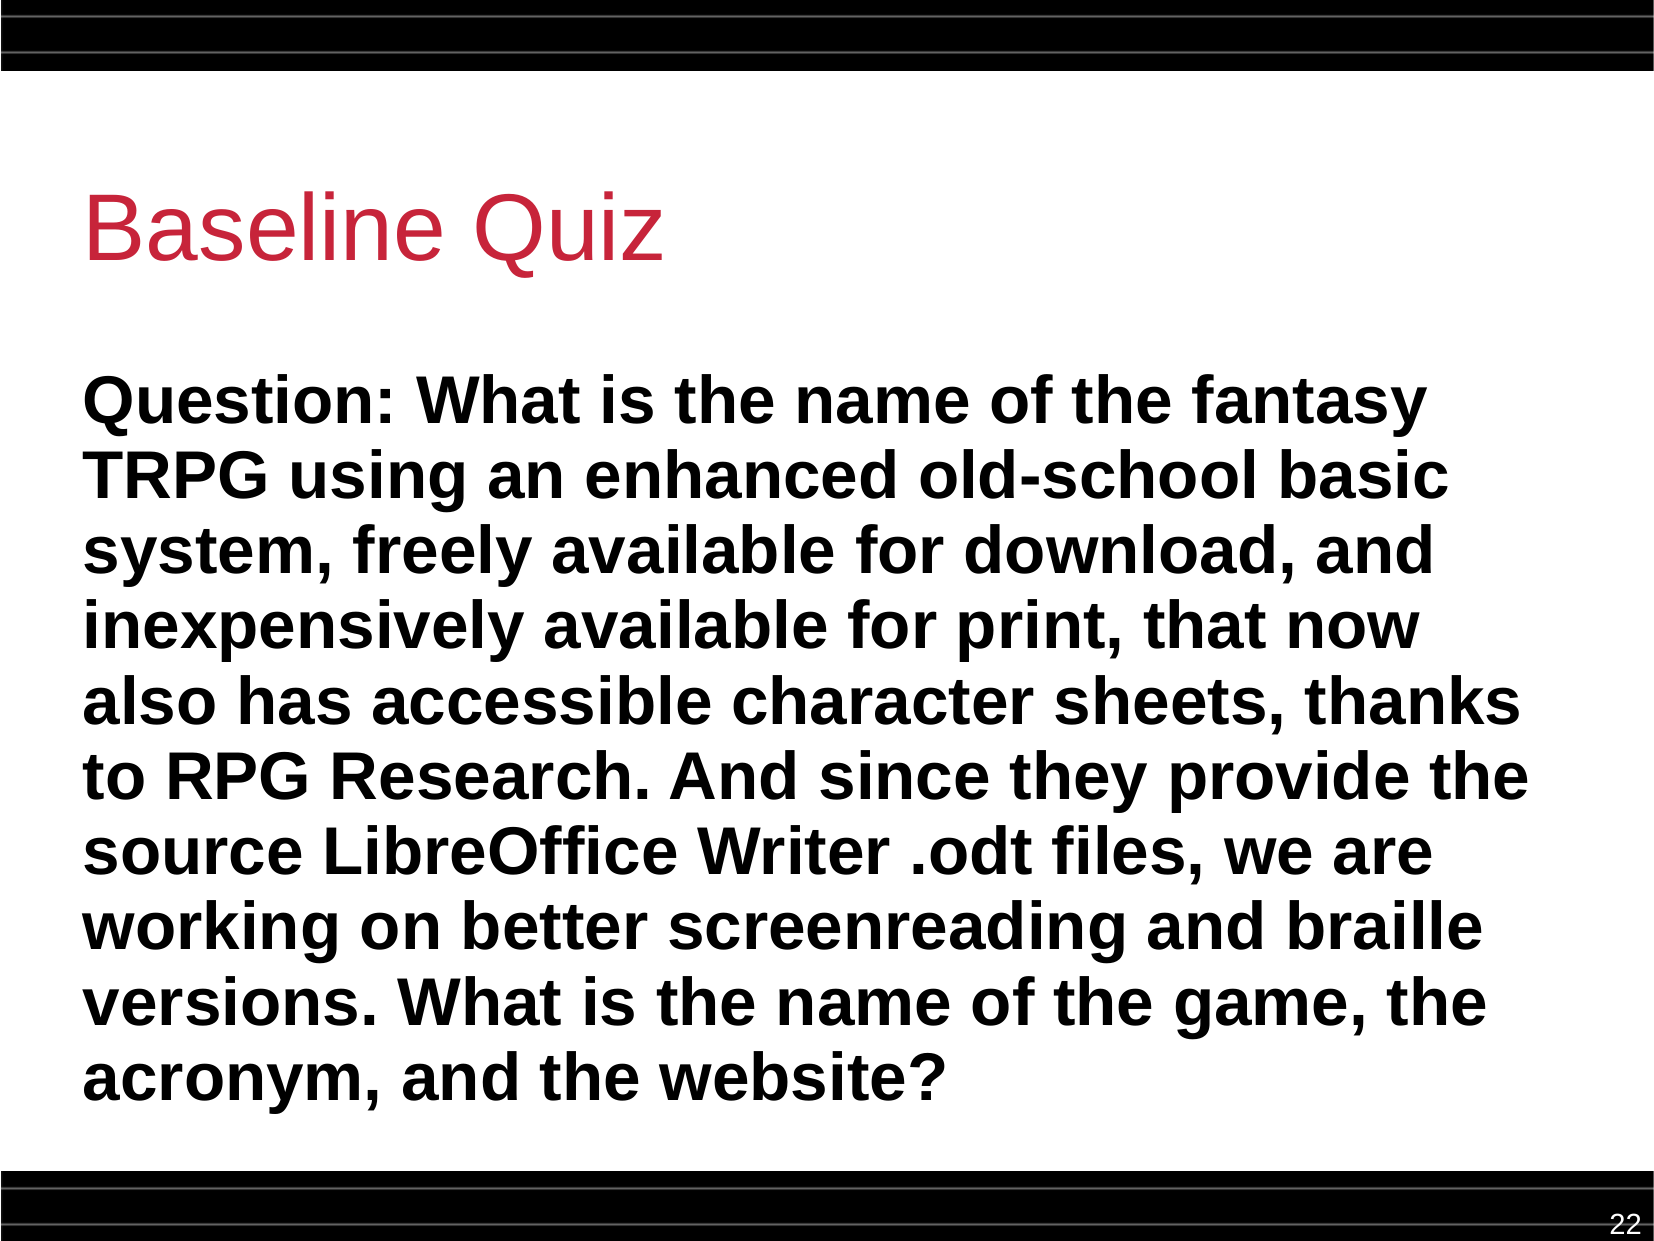

# Baseline Quiz
Question: What is the name of the fantasy TRPG using an enhanced old-school basic system, freely available for download, and inexpensively available for print, that now also has accessible character sheets, thanks to RPG Research. And since they provide the source LibreOffice Writer .odt files, we are working on better screenreading and braille versions. What is the name of the game, the acronym, and the website?